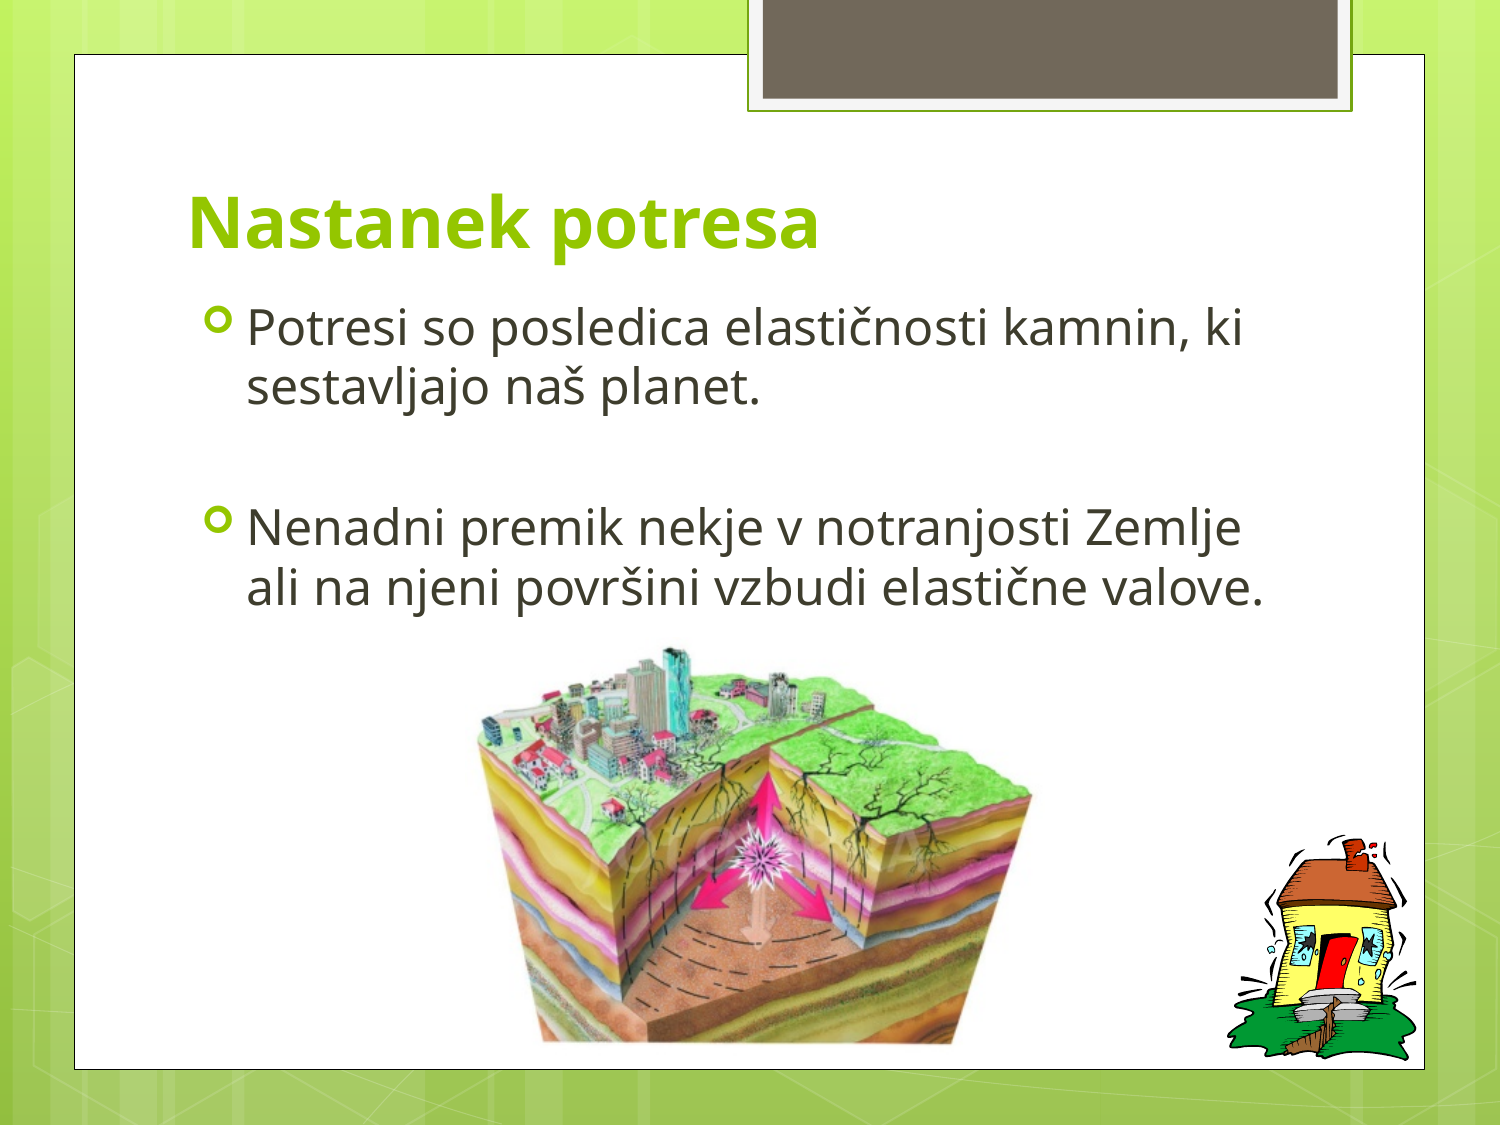

# Nastanek potresa
Potresi so posledica elastičnosti kamnin, ki sestavljajo naš planet.
Nenadni premik nekje v notranjosti Zemlje ali na njeni površini vzbudi elastične valove.